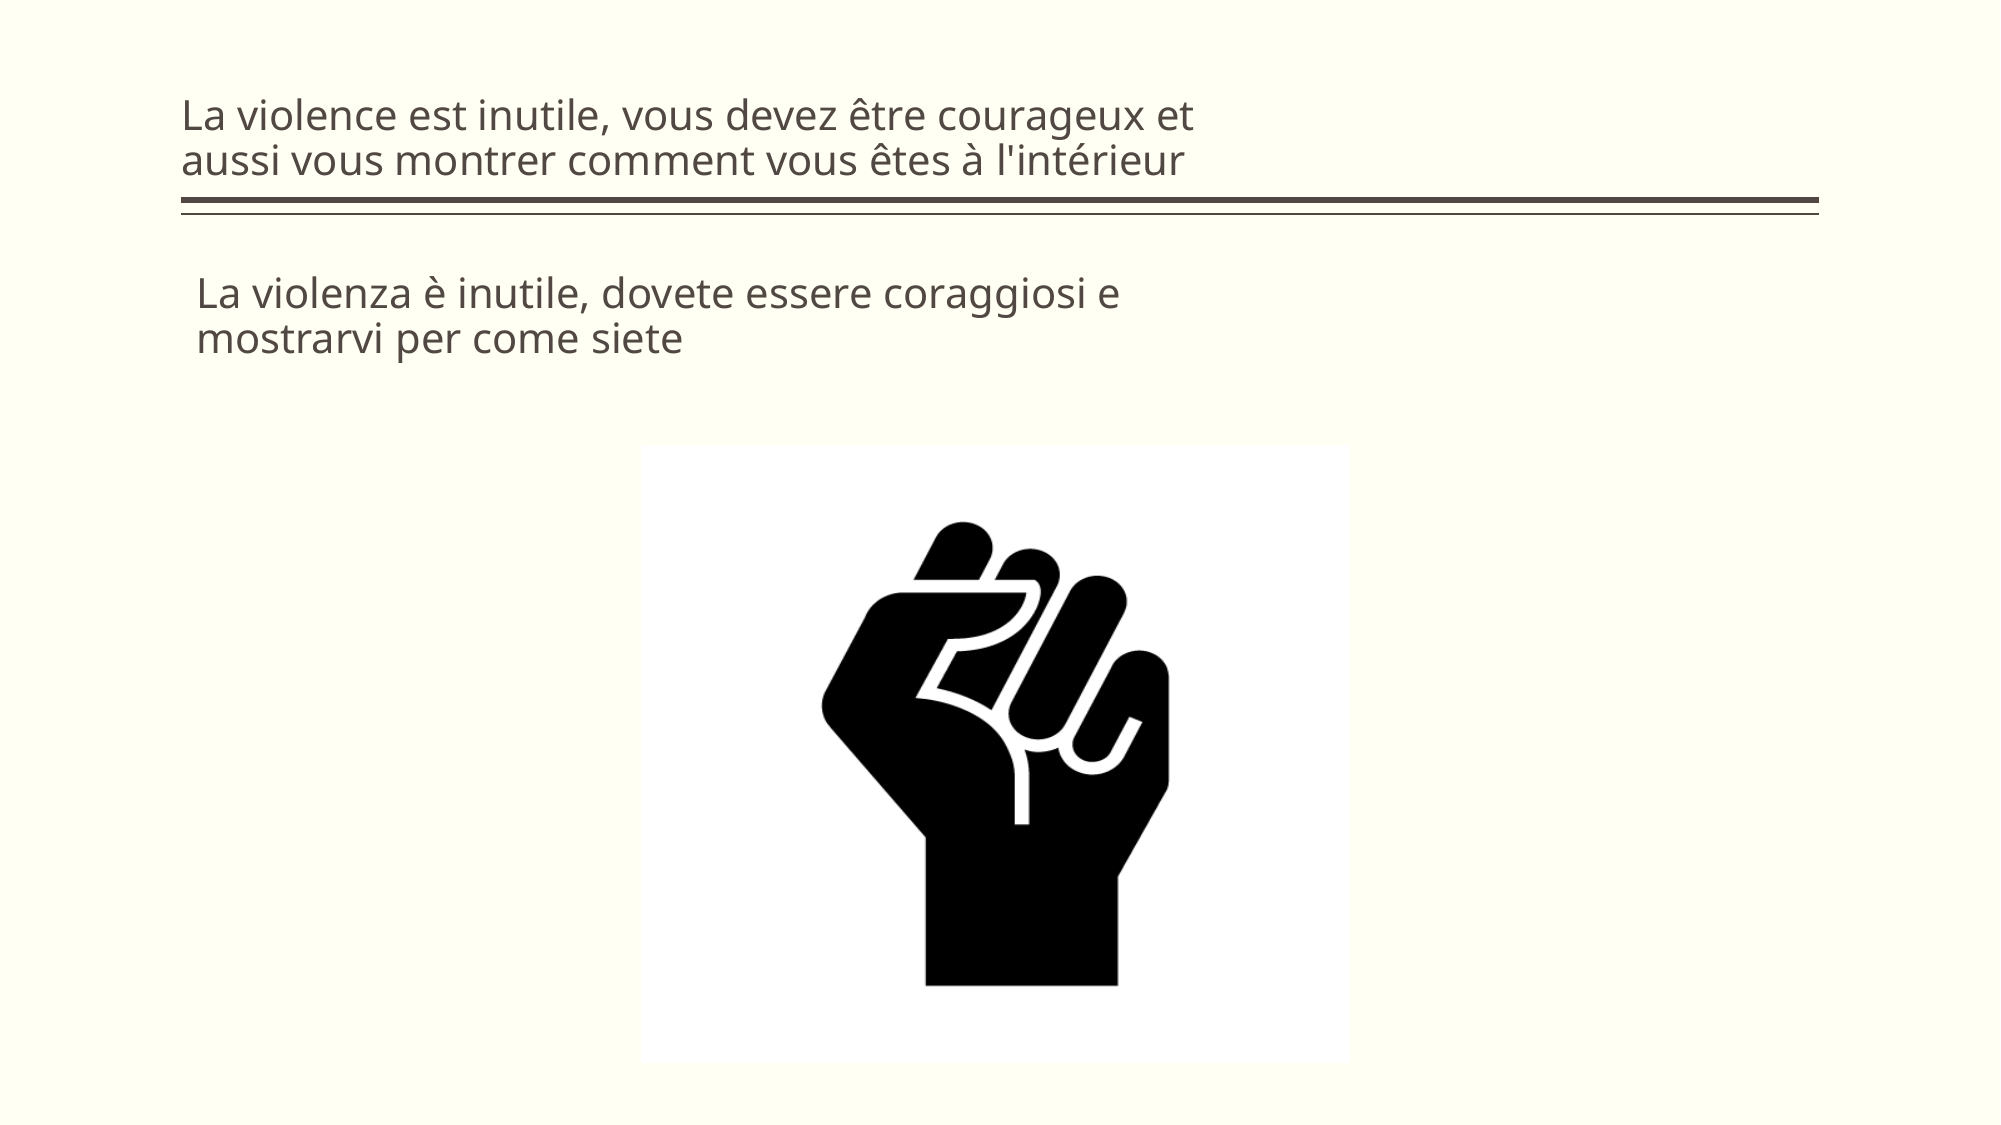

# La violence est inutile, vous devez être courageux et aussi vous montrer comment vous êtes à l'intérieur
La violenza è inutile, dovete essere coraggiosi e
mostrarvi per come siete